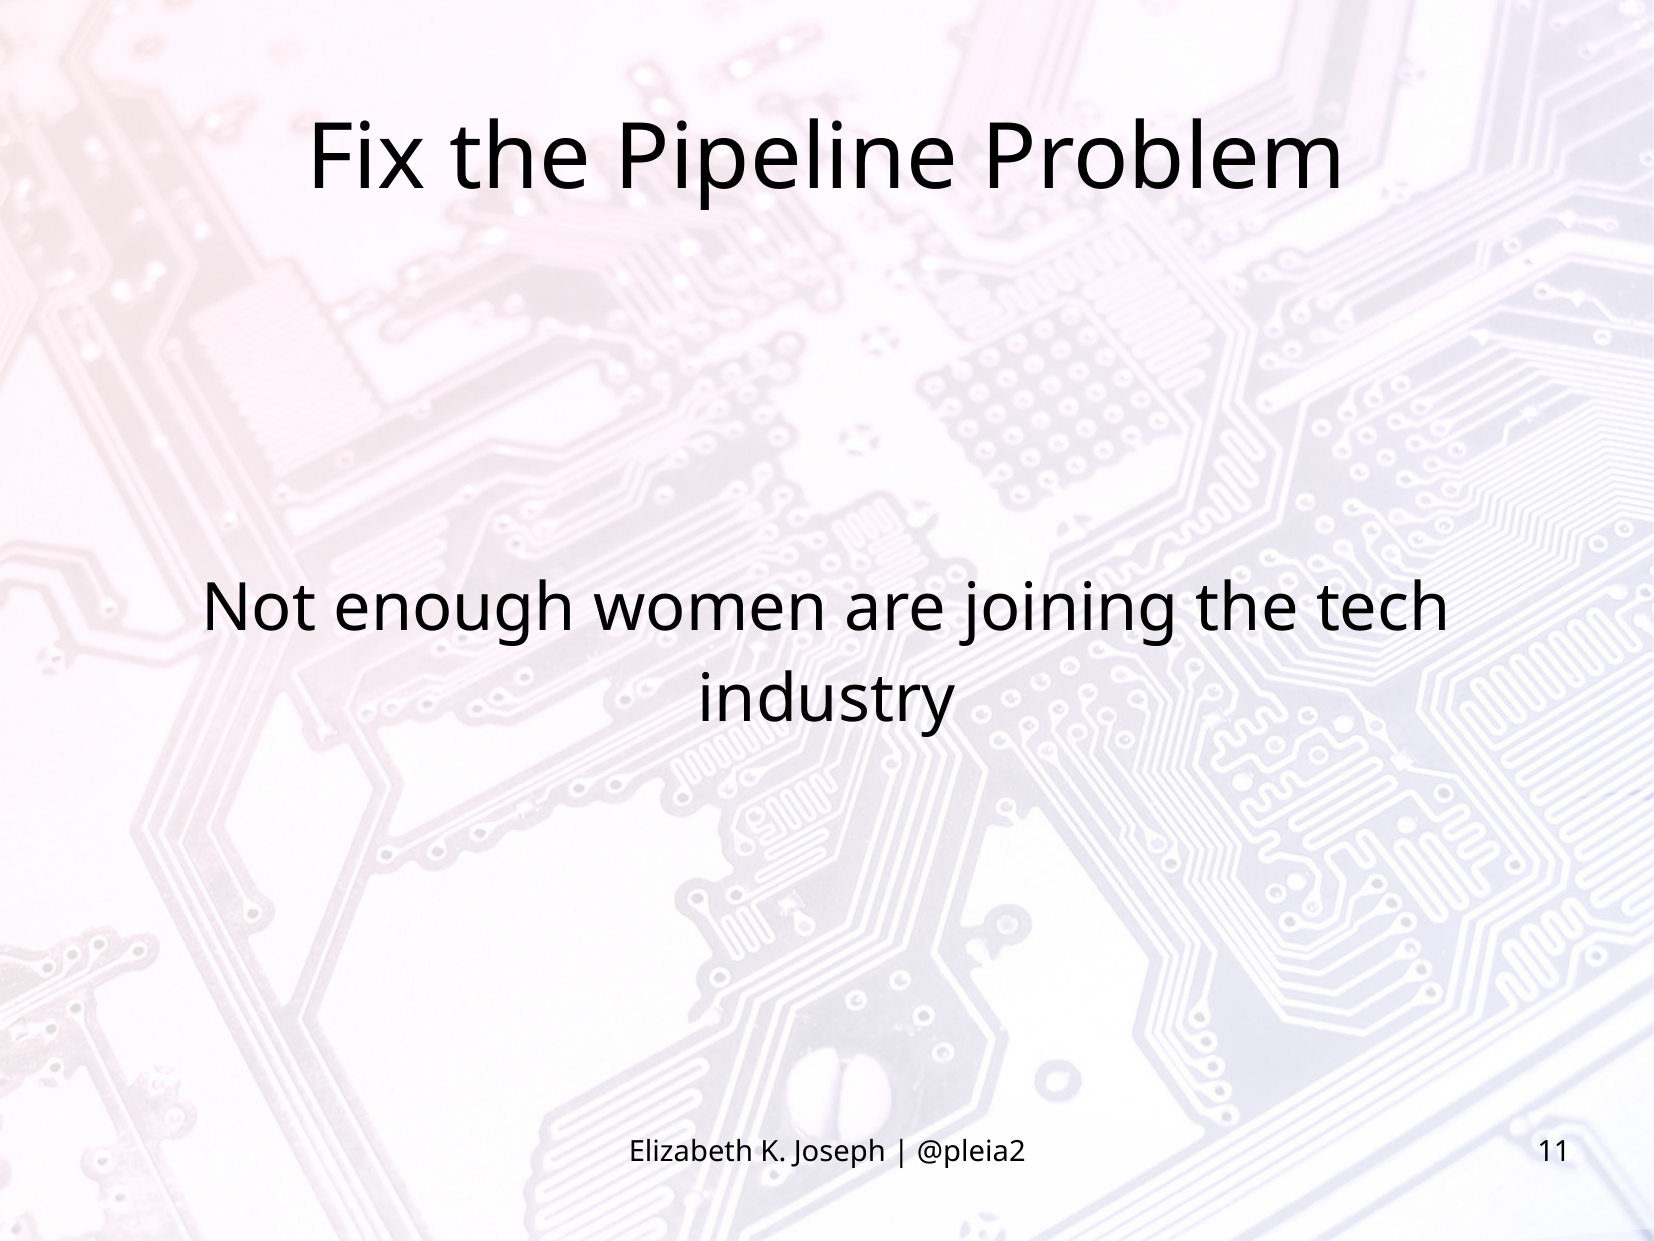

# Fix the Pipeline Problem
Not enough women are joining the tech industry
Elizabeth K. Joseph | @pleia2
11